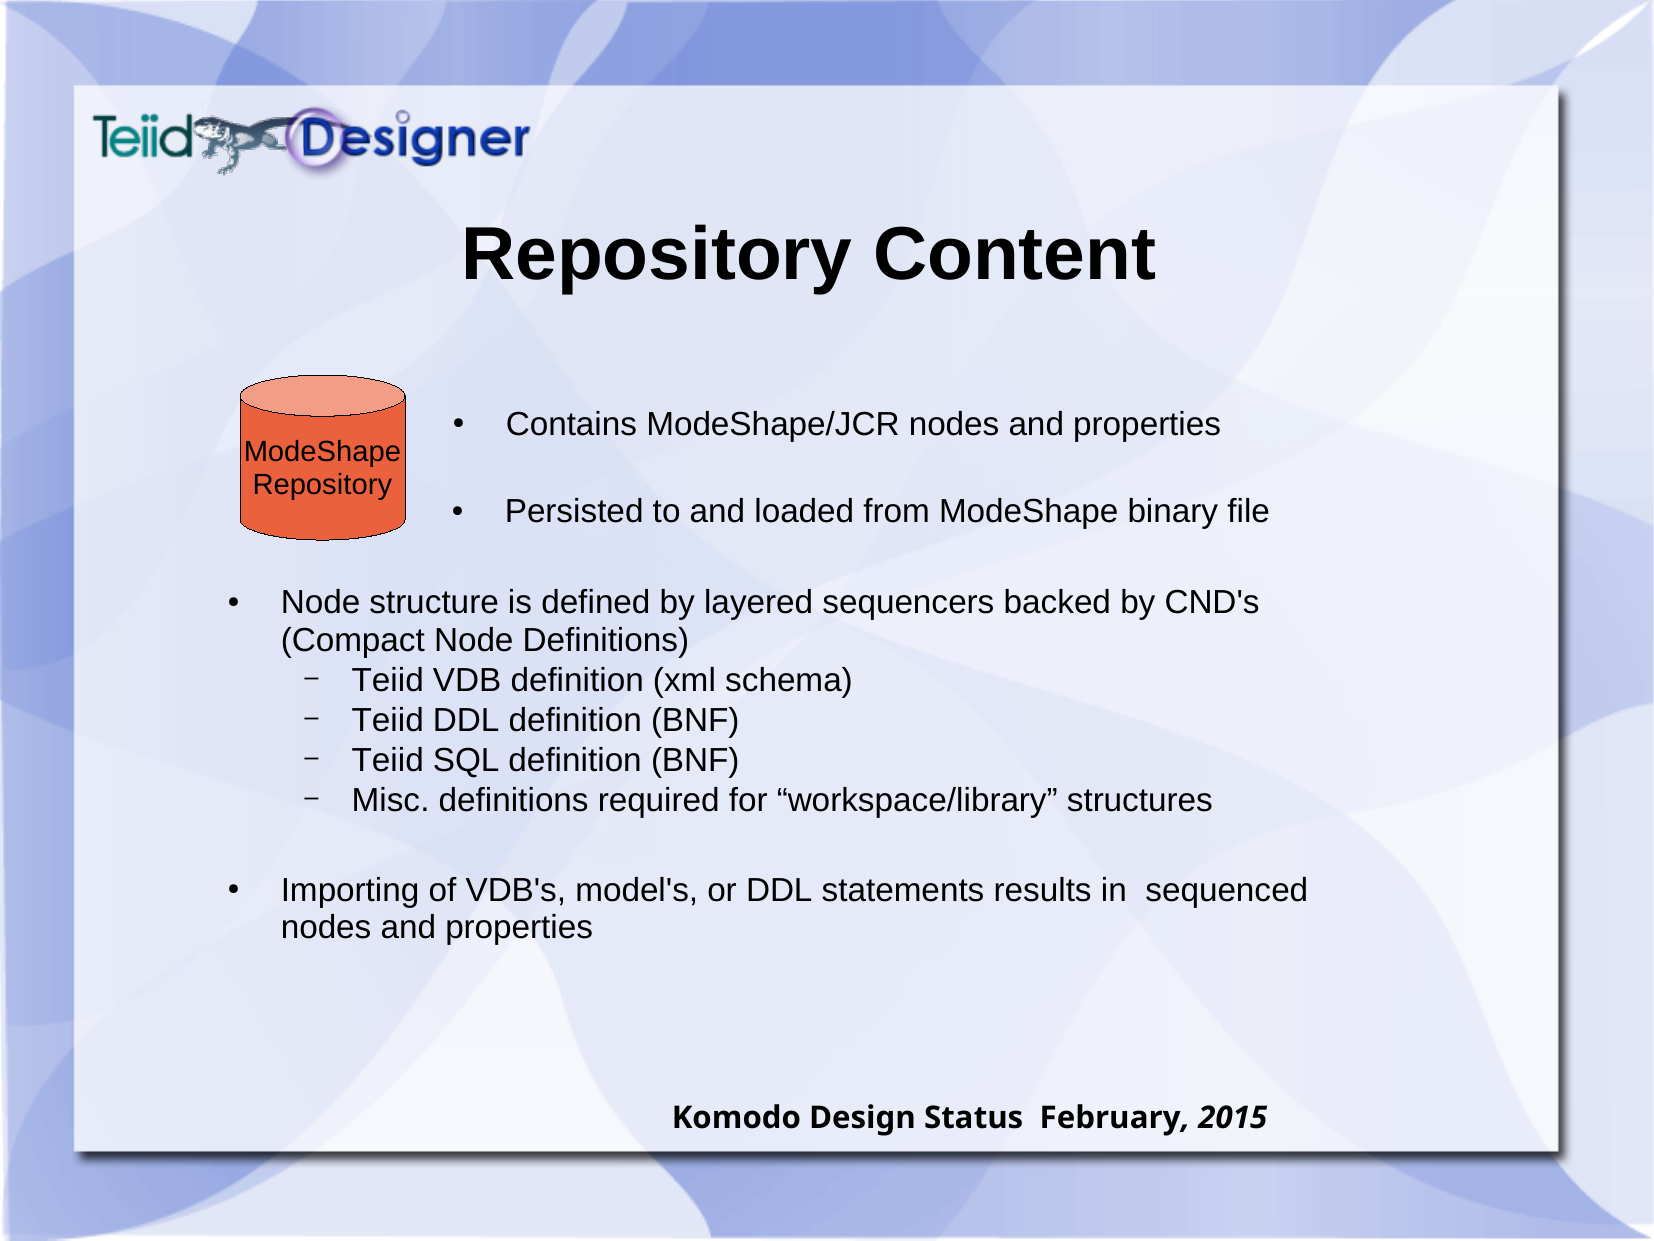

# Repository Content
ModeShape
Repository
Contains ModeShape/JCR nodes and properties
Persisted to and loaded from ModeShape binary file
Node structure is defined by layered sequencers backed by CND's (Compact Node Definitions)
Teiid VDB definition (xml schema)
Teiid DDL definition (BNF)
Teiid SQL definition (BNF)
Misc. definitions required for “workspace/library” structures
Importing of VDB's, model's, or DDL statements results in sequenced nodes and properties